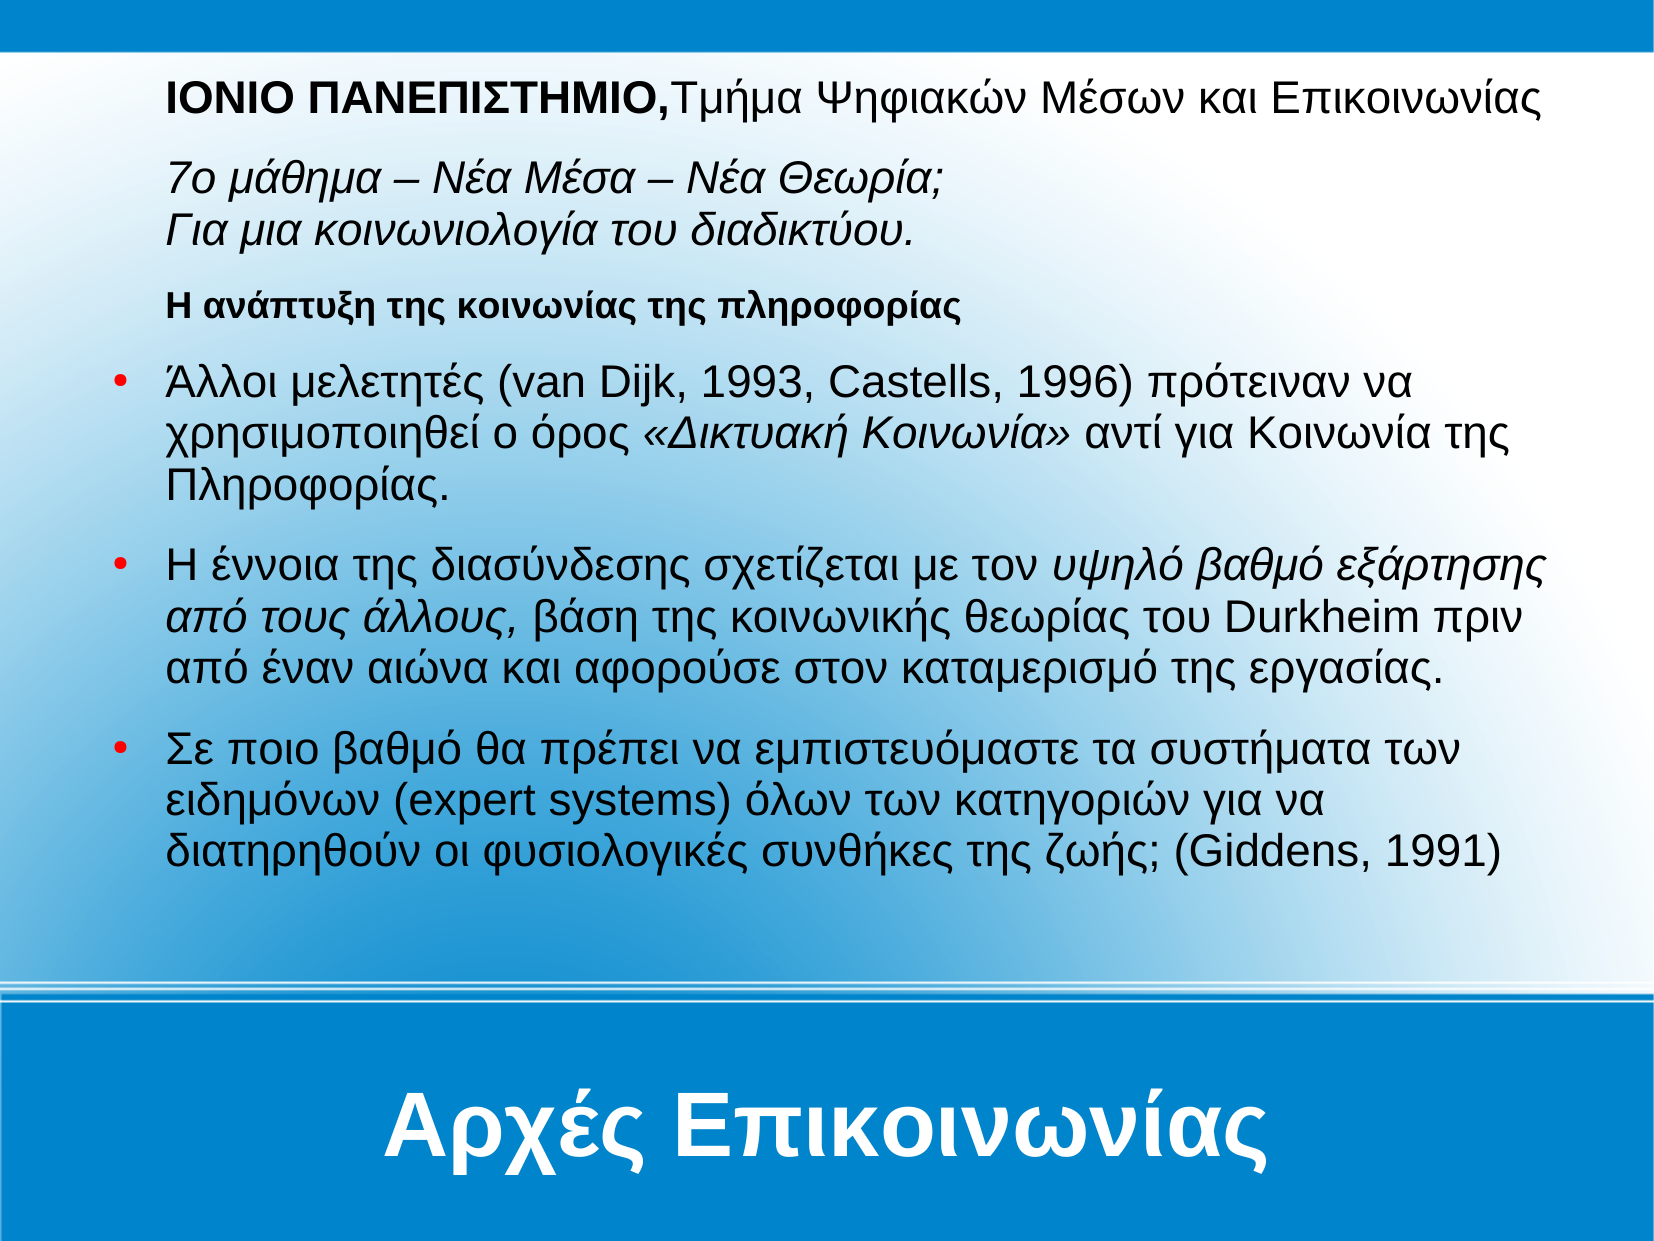

ΙΟΝΙΟ ΠΑΝΕΠΙΣΤΗΜΙΟ,Τμήμα Ψηφιακών Μέσων και Επικοινωνίας
7ο μάθημα – Νέα Μέσα – Νέα Θεωρία;
Για μια κοινωνιολογία του διαδικτύου.
Η ανάπτυξη της κοινωνίας της πληροφορίας
Άλλοι μελετητές (van Dijk, 1993, Castells, 1996) πρότειναν να χρησιμοποιηθεί ο όρος «Δικτυακή Κοινωνία» αντί για Κοινωνία της Πληροφορίας.
Η έννοια της διασύνδεσης σχετίζεται με τον υψηλό βαθμό εξάρτησης από τους άλλους, βάση της κοινωνικής θεωρίας του Durkheim πριν από έναν αιώνα και αφορούσε στον καταμερισμό της εργασίας.
Σε ποιο βαθμό θα πρέπει να εμπιστευόμαστε τα συστήματα των ειδημόνων (expert systems) όλων των κατηγοριών για να διατηρηθούν οι φυσιολογικές συνθήκες της ζωής; (Giddens, 1991)
# Αρχές Επικοινωνίας